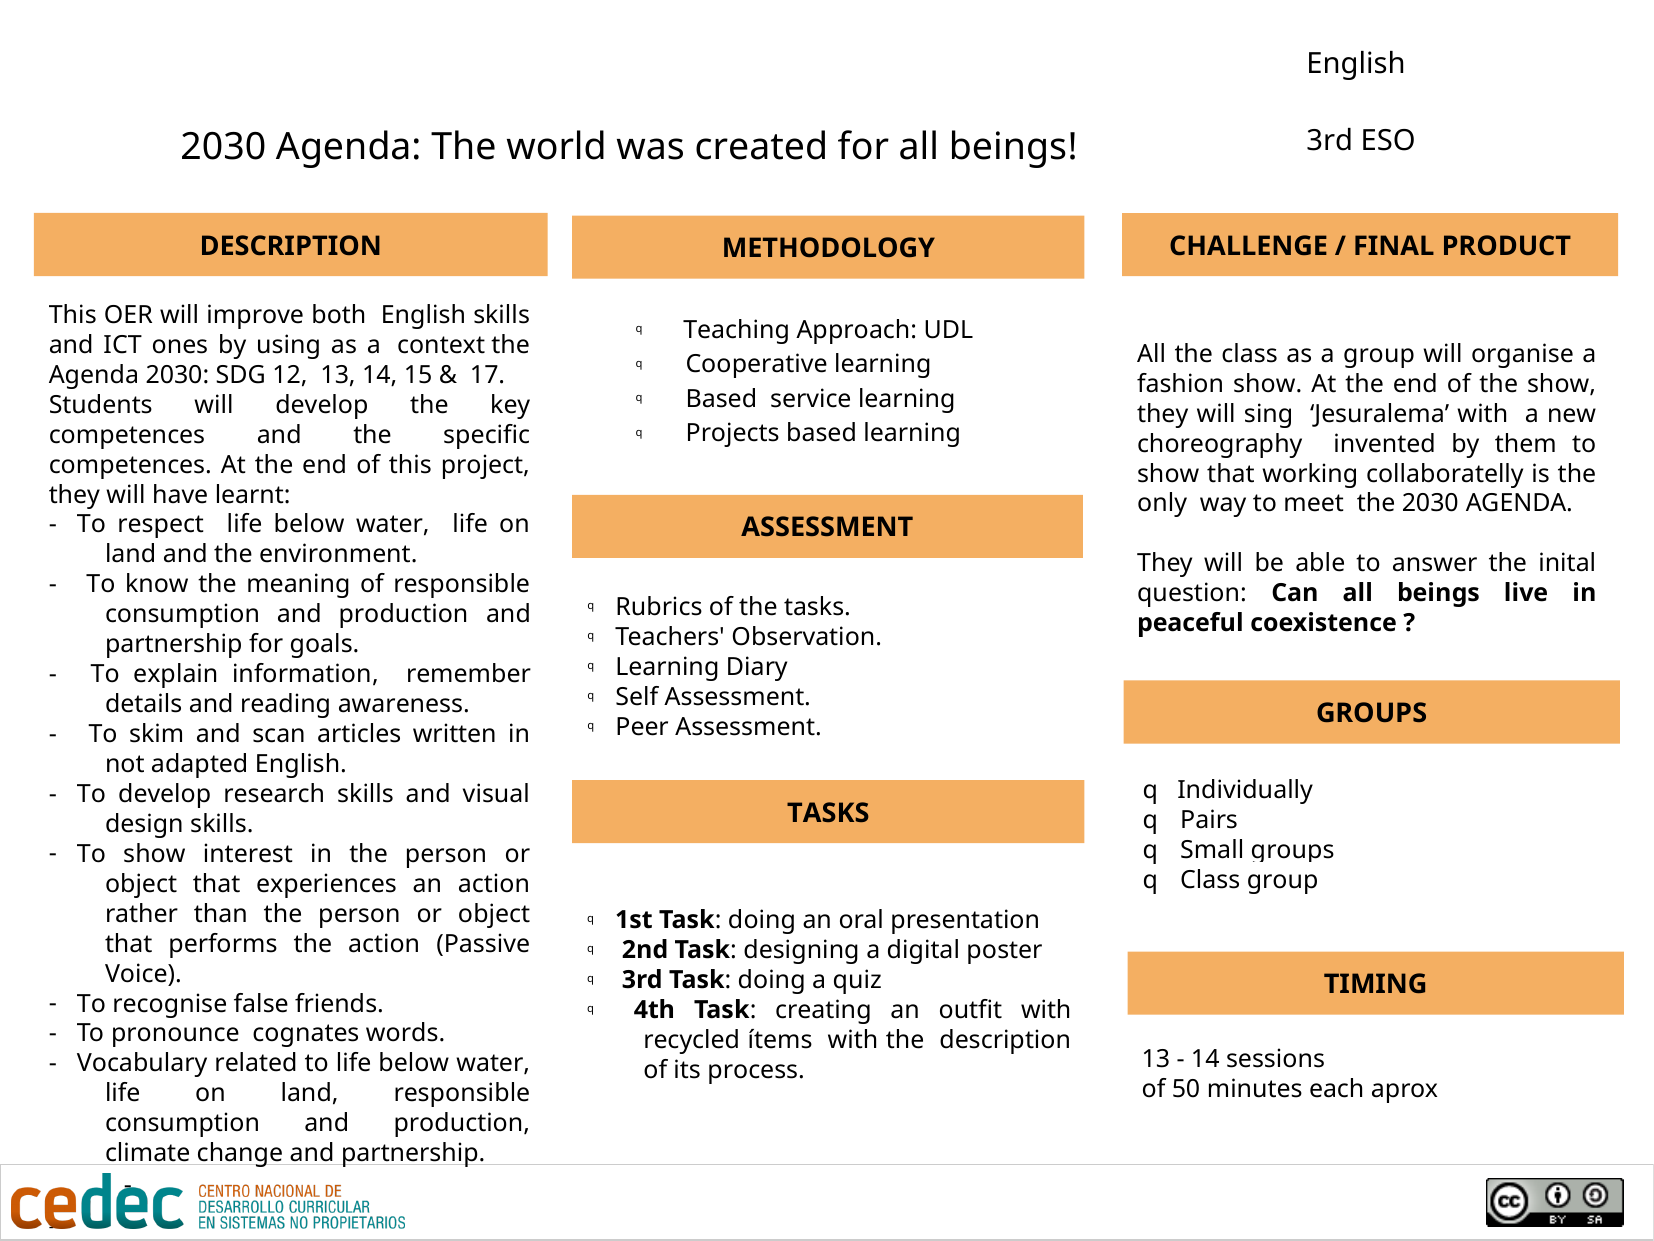

TEACHING PROJECT PROPOSAL
English
Subject:
3rd ESO
2030 Agenda: The world was created for all beings!
Level:
OER:
DESCRIPTION
CHALLENGE / FINAL PRODUCT
METHODOLOGY
This OER will improve both English skills and ICT ones by using as a  context the Agenda 2030: SDG 12, 13, 14, 15 & 17.
Students will develop the key competences and the specific competences. At the end of this project, they will have learnt:
To respect life below water, life on land and the environment.
 To know the meaning of responsible consumption and production and partnership for goals.
 To explain information, remember details and reading awareness.
 To skim and scan articles written in not adapted English.
To develop research skills and visual design skills.
To show interest in the person or object that experiences an action rather than the person or object that performs the action (Passive Voice).
To recognise false friends.
To pronounce  cognates words.
Vocabulary related to life below water, life on land, responsible consumption and production, climate change and partnership.
-
-
All the class as a group will organise a fashion show. At the end of the show, they will sing ‘Jesuralema’ with a new choreography invented by them to show that working collaboratelly is the only way to meet the 2030 AGENDA.
They will be able to answer the inital question: Can all beings live in peaceful coexistence ?
 Teaching Approach: UDL
Cooperative learning
Based service learning
Projects based learning
ASSESSMENT
Rubrics of the tasks.
Teachers' Observation.
Learning Diary
Self Assessment.
Peer Assessment.
GROUPS
 Individually
Pairs
Small groups
Class group
TASKS
1st Task: doing an oral presentation
 2nd Task: designing a digital poster
 3rd Task: doing a quiz
 4th Task: creating an outfit with recycled ítems with the description of its process.
TIMING
13 - 14 sessions
of 50 minutes each aprox